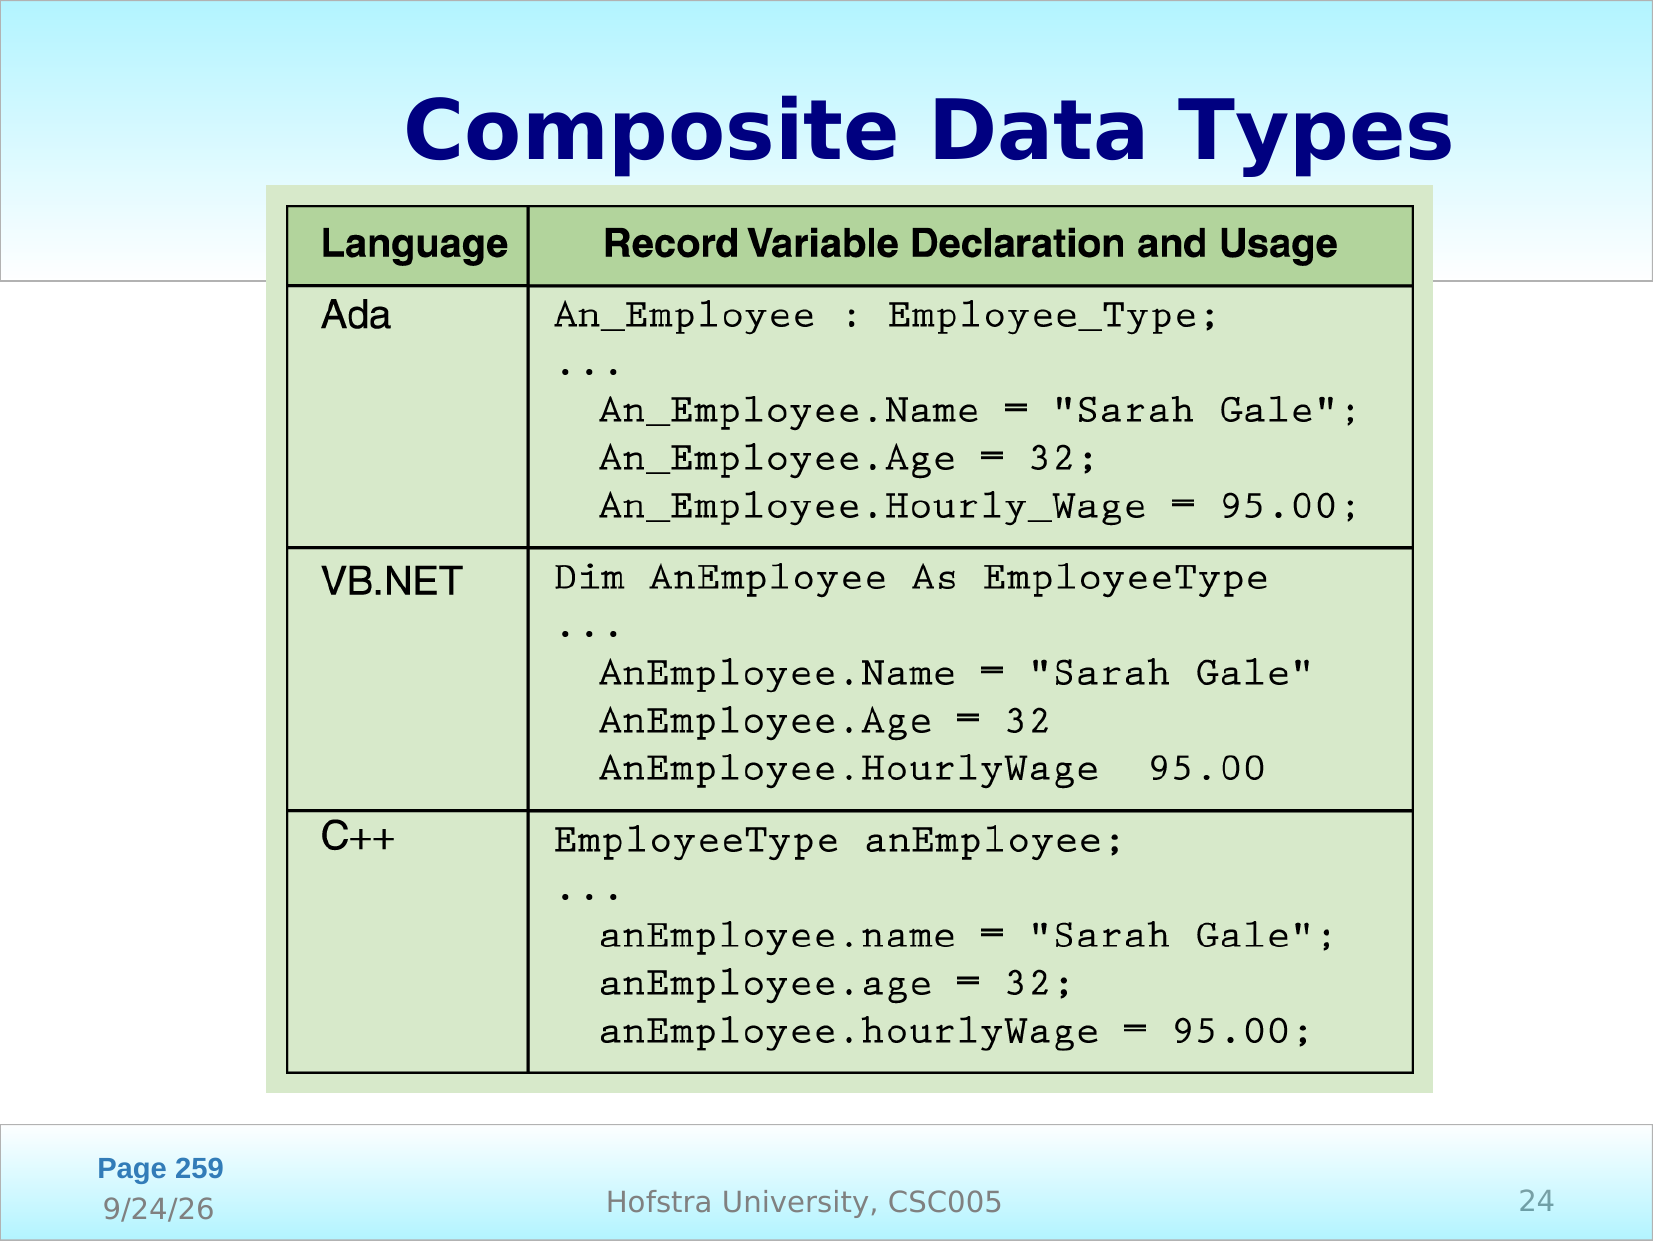

# Composite Data Types
24
Page 259
Hofstra University, CSC005